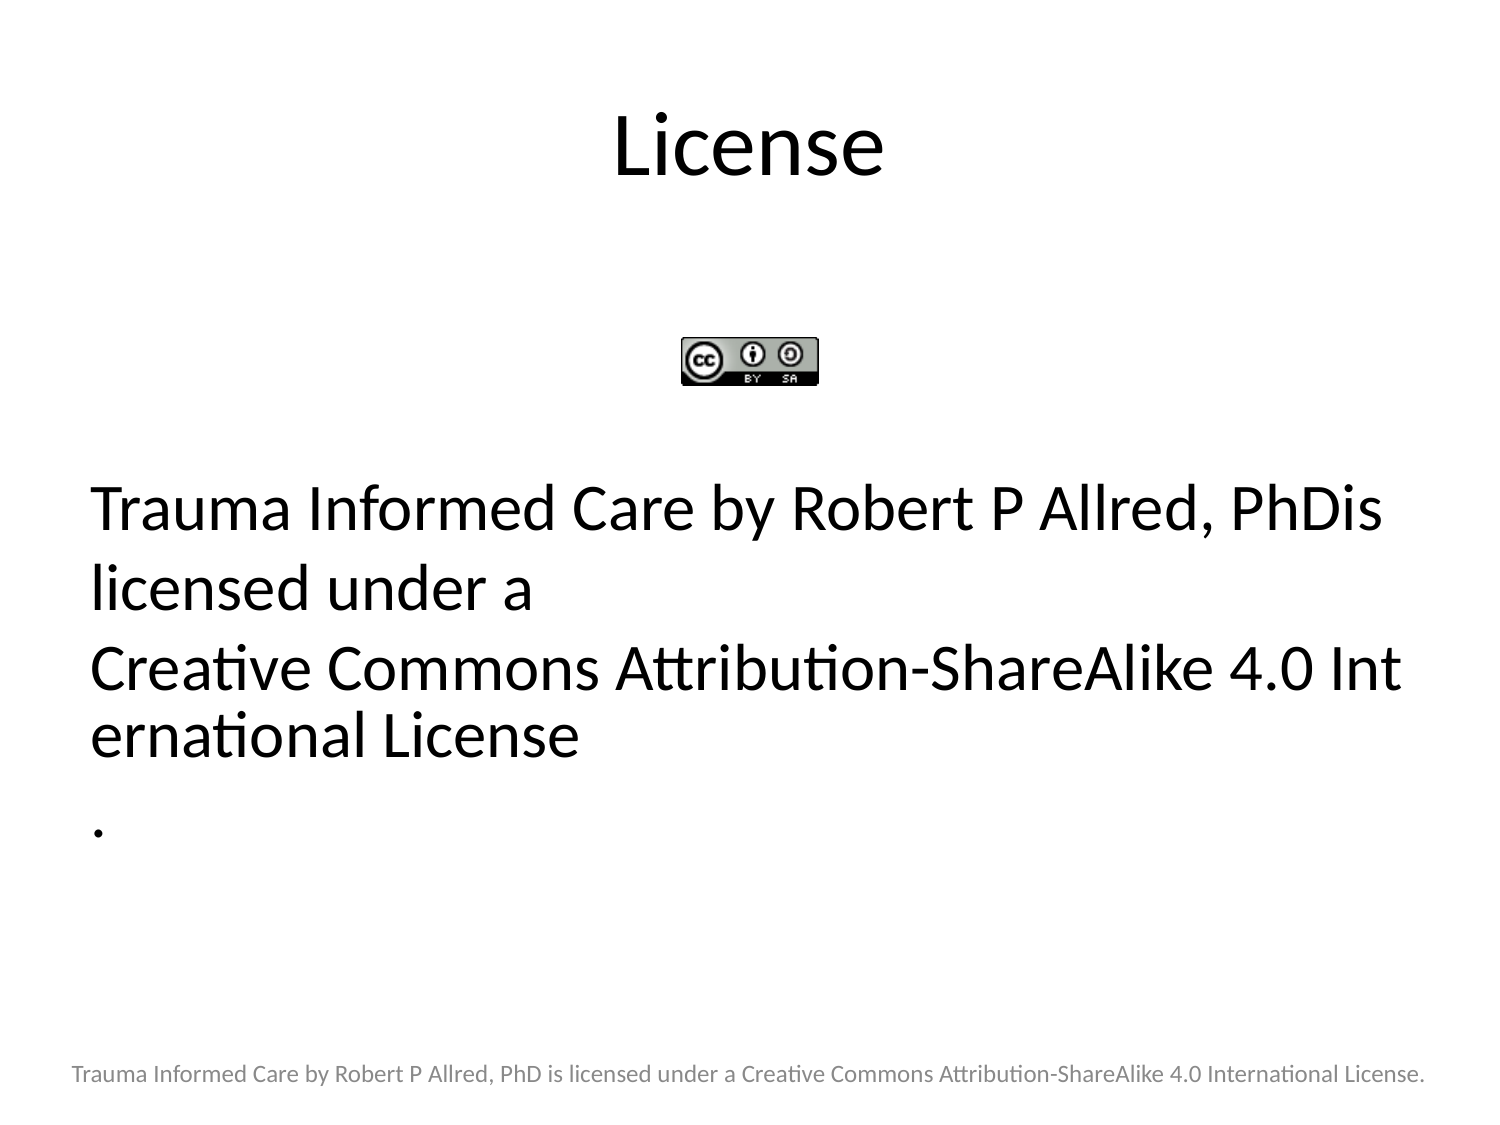

# License
Trauma Informed Care by Robert P Allred, PhDis licensed under a Creative Commons Attribution-ShareAlike 4.0 International License.
Trauma Informed Care by Robert P Allred, PhD is licensed under a Creative Commons Attribution-ShareAlike 4.0 International License.